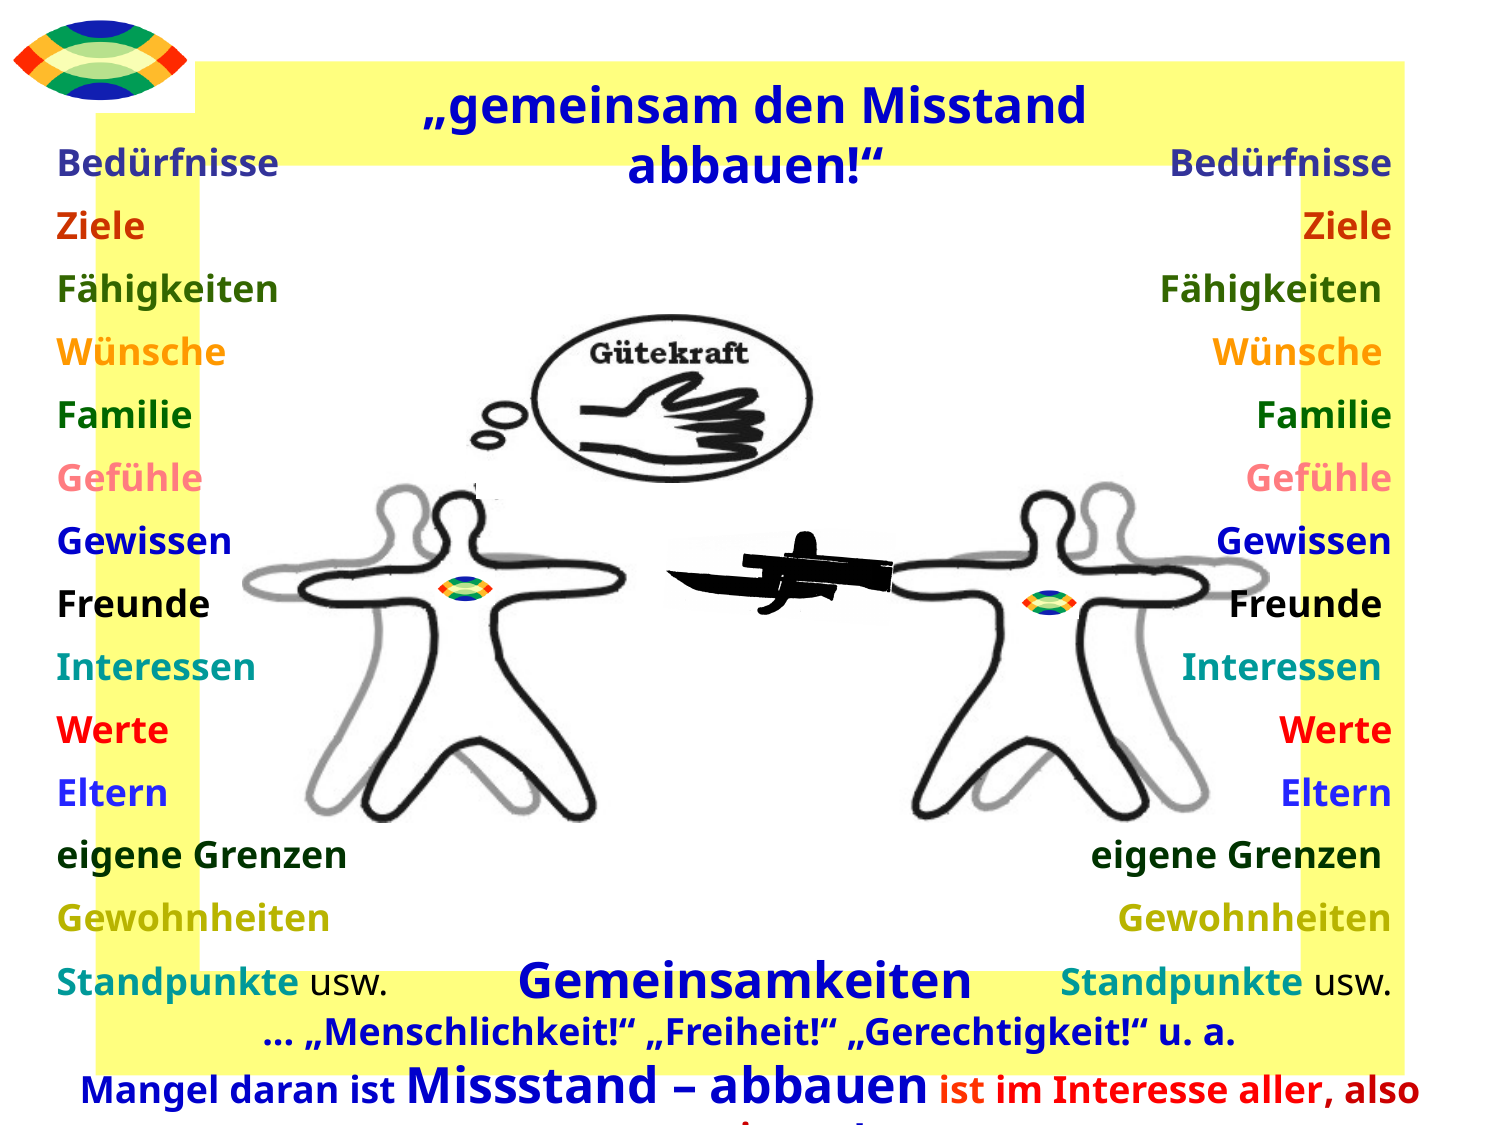

„gemeinsam den Misstand abbauen!“
Bedürfnisse
Ziele
Fähigkeiten
Wünsche
Familie
Gefühle
Gewissen
Freunde
Interessen
Werte
Eltern
eigene Grenzen
Gewohnheiten
Standpunkte usw.
Bedürfnisse
Ziele
Fähigkeiten
Wünsche
Familie
Gefühle
Gewissen
Freunde
Interessen
Werte
Eltern
eigene Grenzen
Gewohnheiten
Standpunkte usw.
Gemeinsamkeiten
... „Menschlichkeit!“ „Freiheit!“ „Gerechtigkeit!“ u. a.
Mangel daran ist Missstand – abbauen ist im Interesse aller, also gemeinsam!